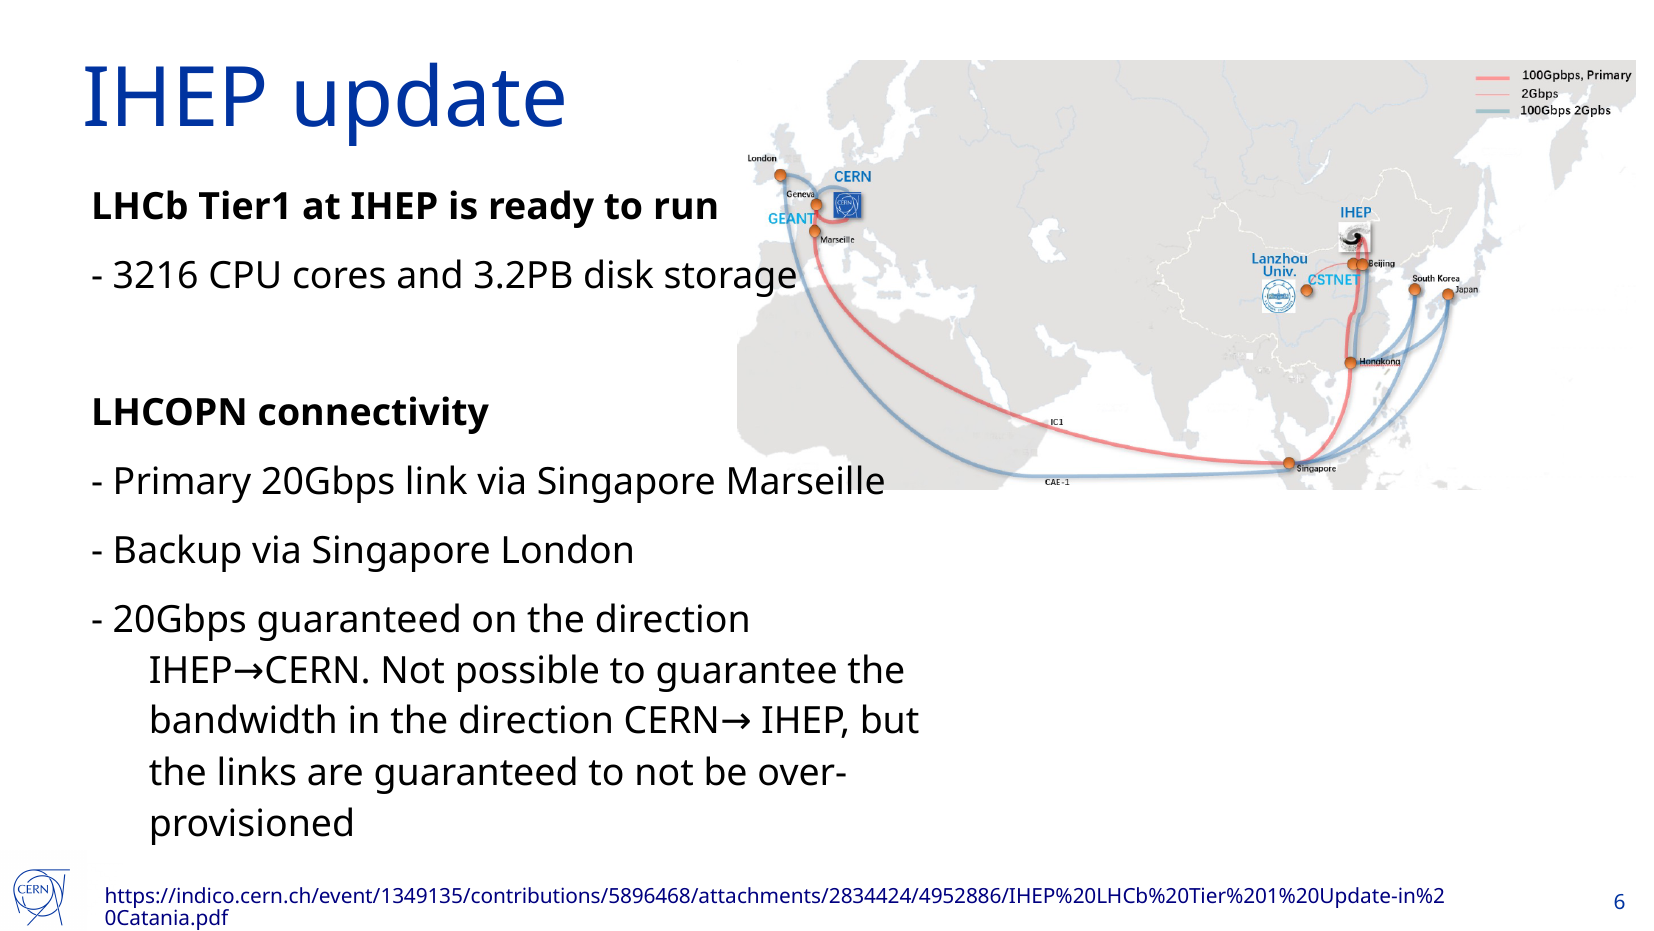

# IHEP update
LHCb Tier1 at IHEP is ready to run
- 3216 CPU cores and 3.2PB disk storage
LHCOPN connectivity
- Primary 20Gbps link via Singapore Marseille
- Backup via Singapore London
- 20Gbps guaranteed on the direction IHEP→CERN. Not possible to guarantee the bandwidth in the direction CERN→ IHEP, but the links are guaranteed to not be over-provisioned
6
https://indico.cern.ch/event/1349135/contributions/5896468/attachments/2834424/4952886/IHEP%20LHCb%20Tier%201%20Update-in%20Catania.pdf